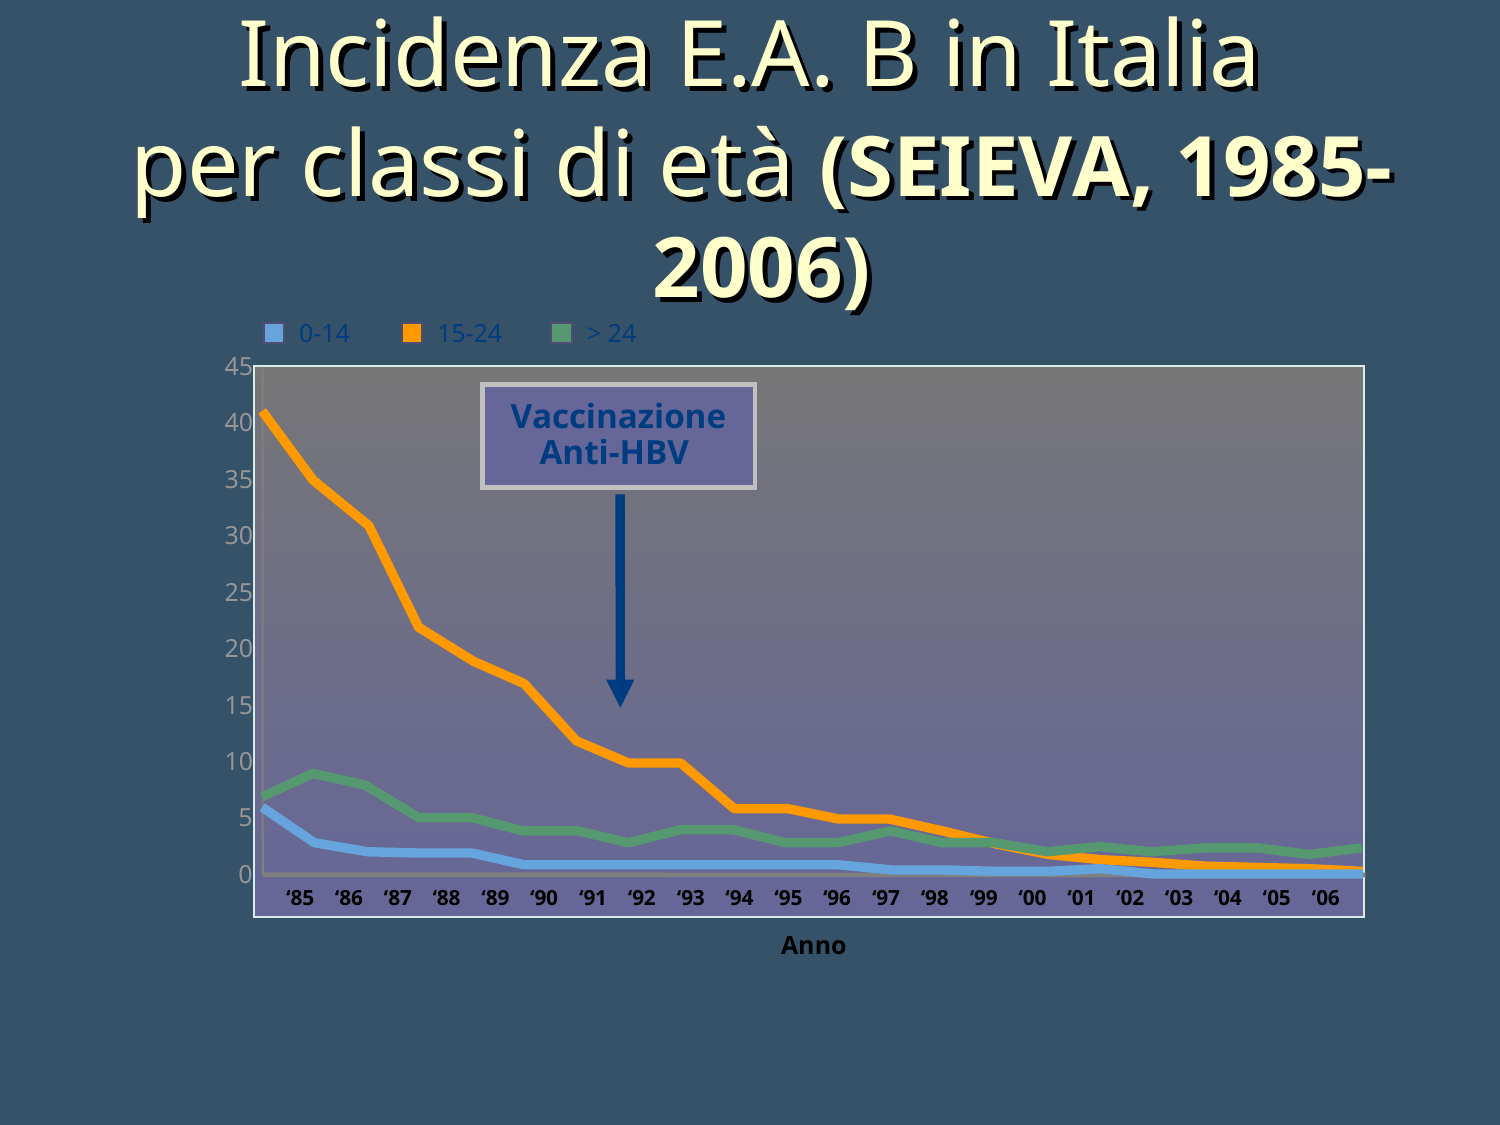

Incidenza E.A. B in Italia
per classi di età (SEIEVA, 1985-2006)
0-14
15-24
> 24
45
Vaccinazione
Anti-HBV
40
35
30
25
20
15
10
5
0
‘85
‘86
‘87
‘88
‘89
‘90
‘91
‘92
‘93
‘94
‘95
‘96
‘97
‘98
‘99
‘00
‘01
‘02
‘03
‘04
‘05
‘06
Anno